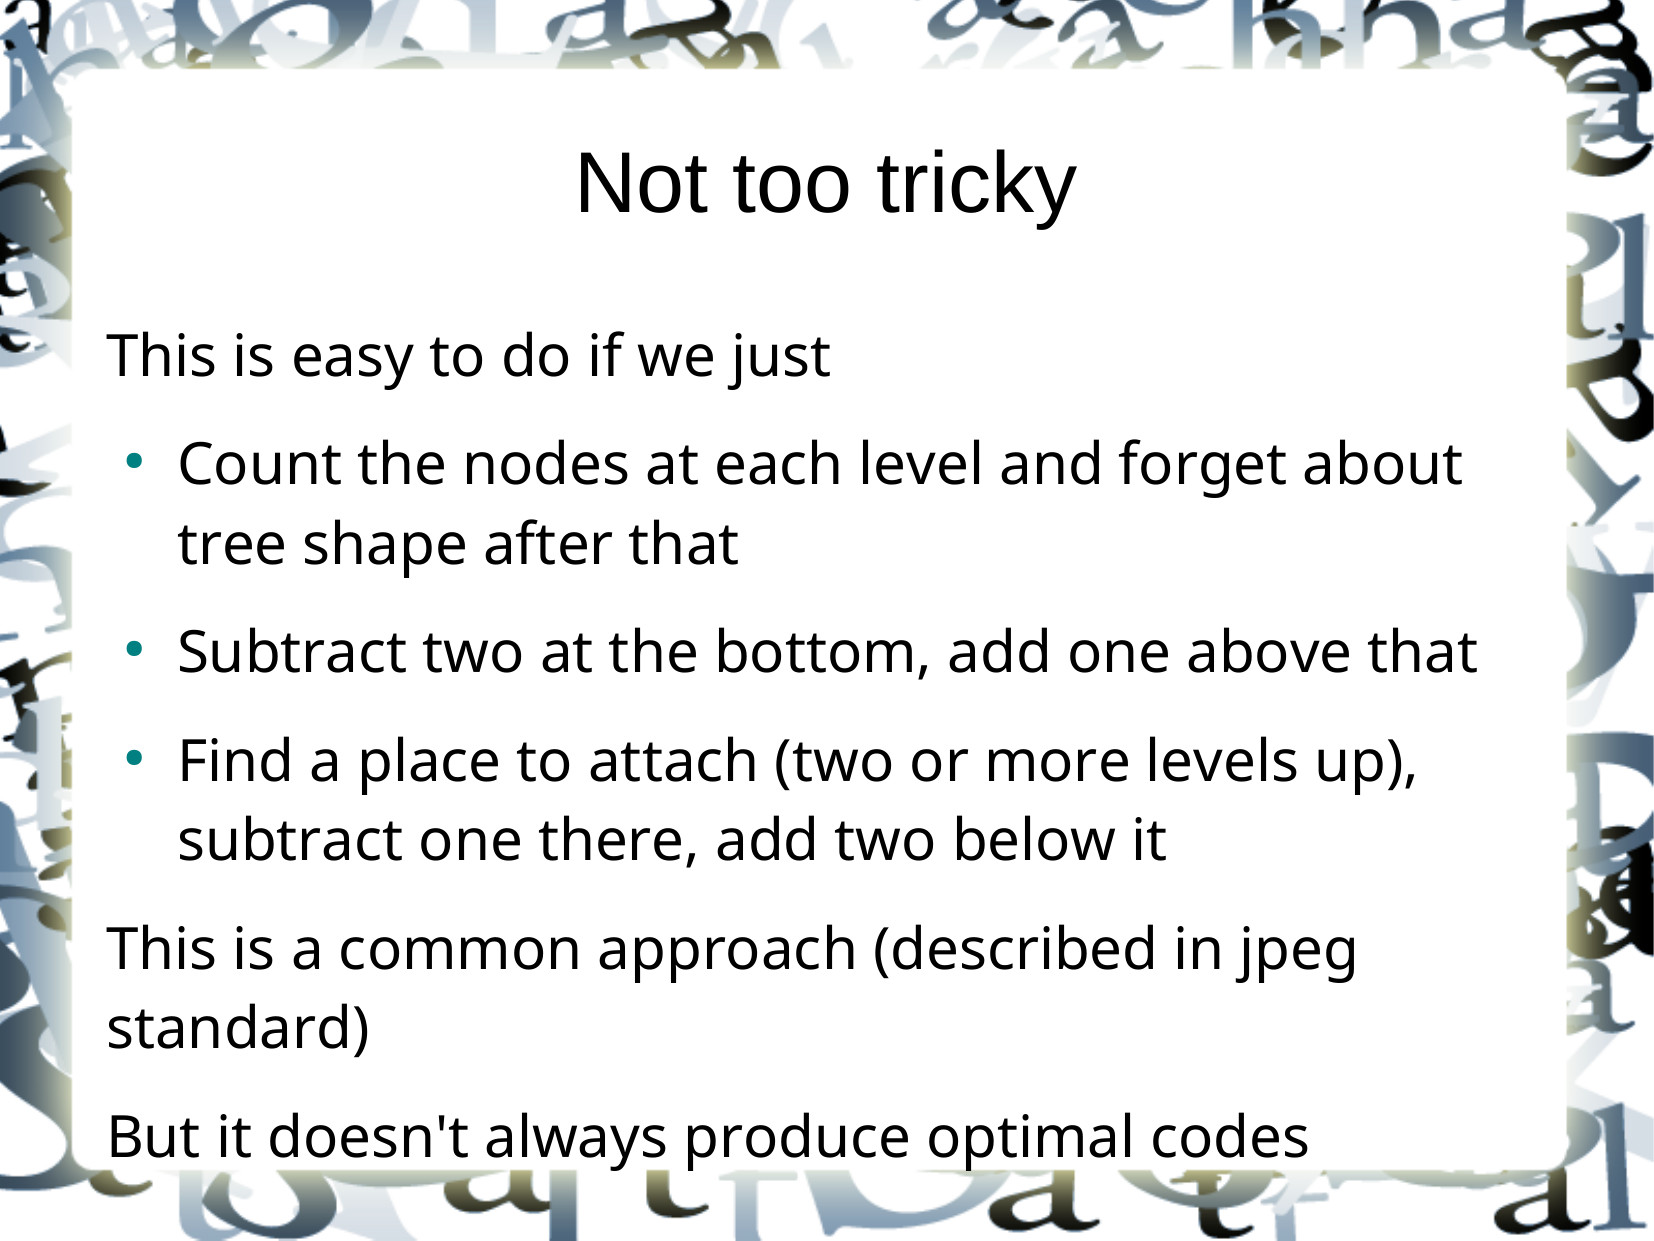

# Not too tricky
This is easy to do if we just
Count the nodes at each level and forget about tree shape after that
Subtract two at the bottom, add one above that
Find a place to attach (two or more levels up), subtract one there, add two below it
This is a common approach (described in jpeg standard)
But it doesn't always produce optimal codes